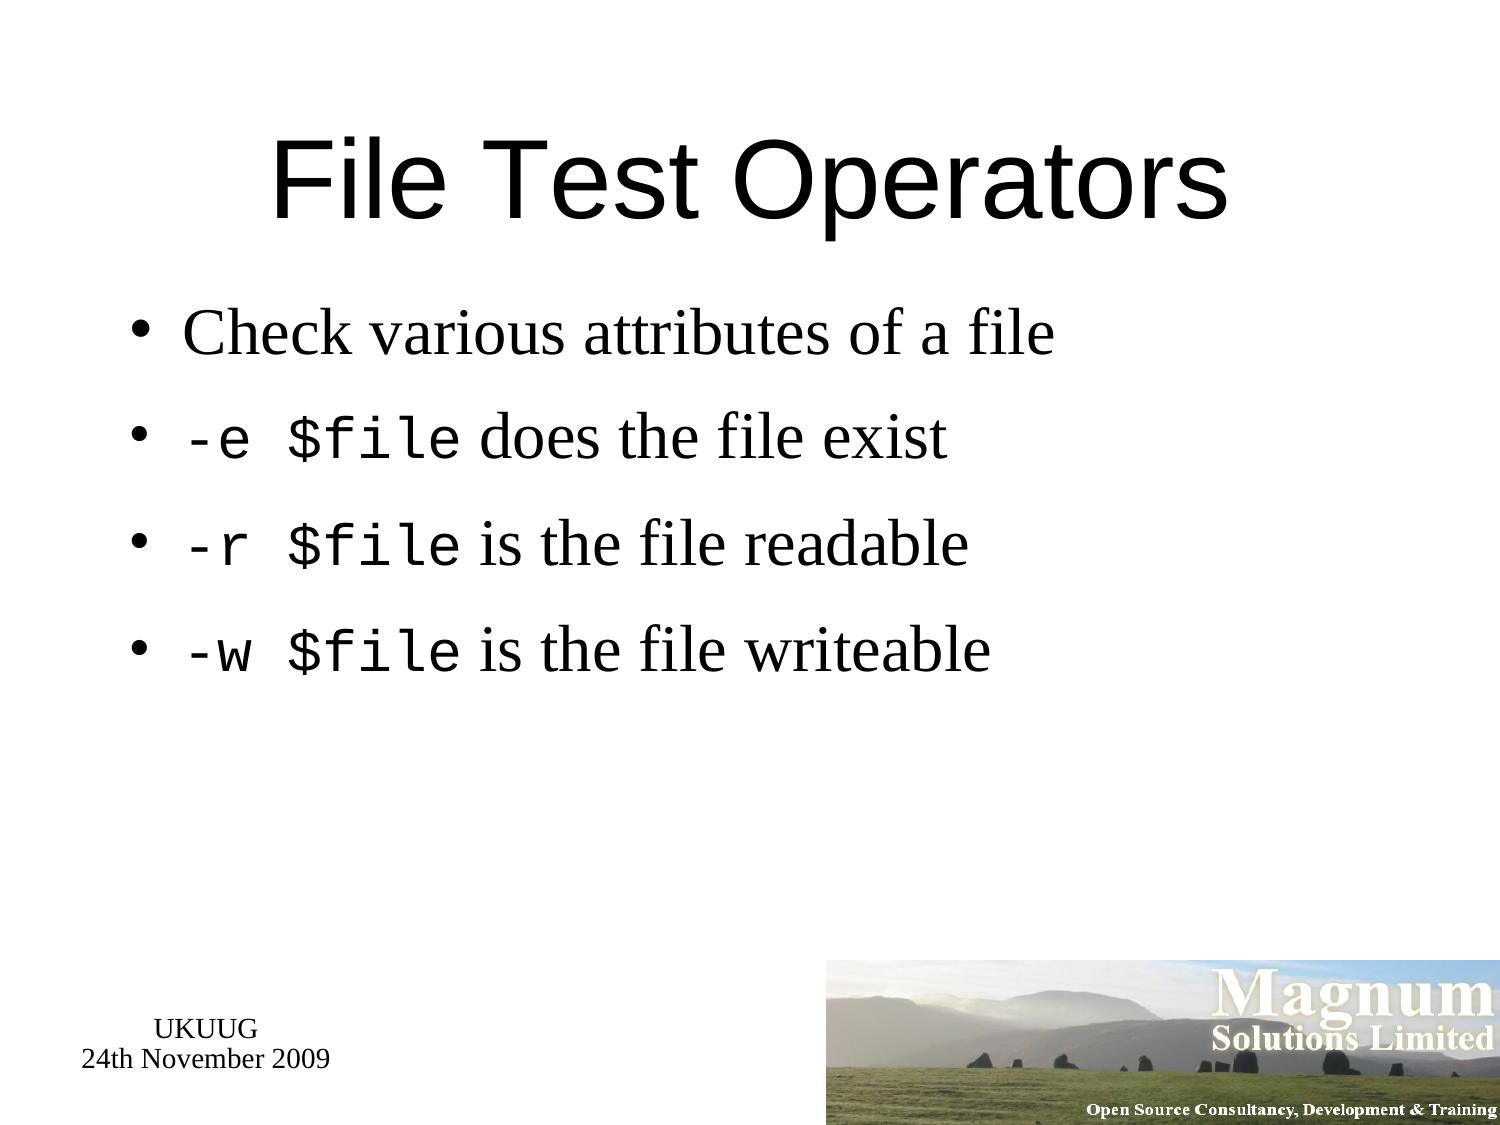

# File Test Operators
Check various attributes of a file
-e $file does the file exist
-r $file is the file readable
-w $file is the file writeable
58